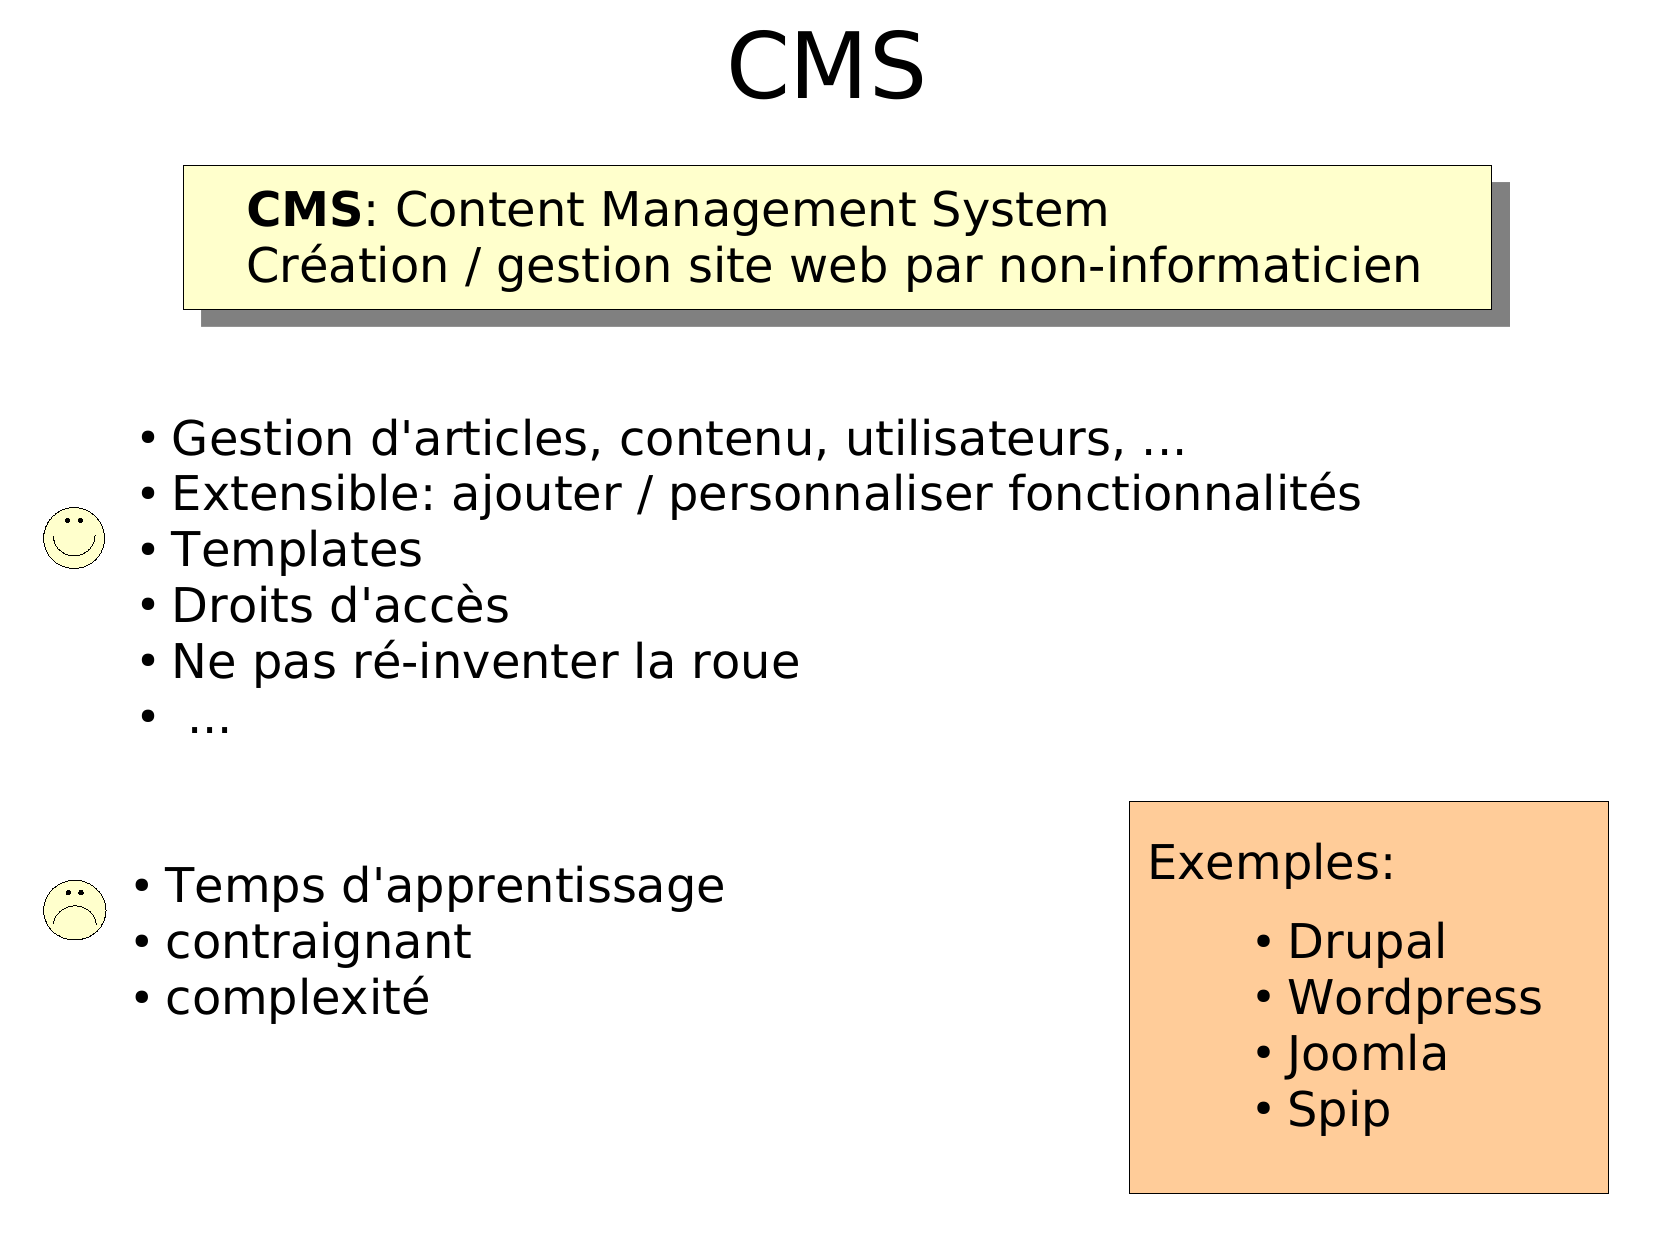

# CMS
CMS: Content Management System
Création / gestion site web par non-informaticien
 Gestion d'articles, contenu, utilisateurs, ...
 Extensible: ajouter / personnaliser fonctionnalités
 Templates
 Droits d'accès
 Ne pas ré-inventer la roue
 ...
Exemples:
 Temps d'apprentissage
 contraignant
 complexité
 Drupal
 Wordpress
 Joomla
 Spip